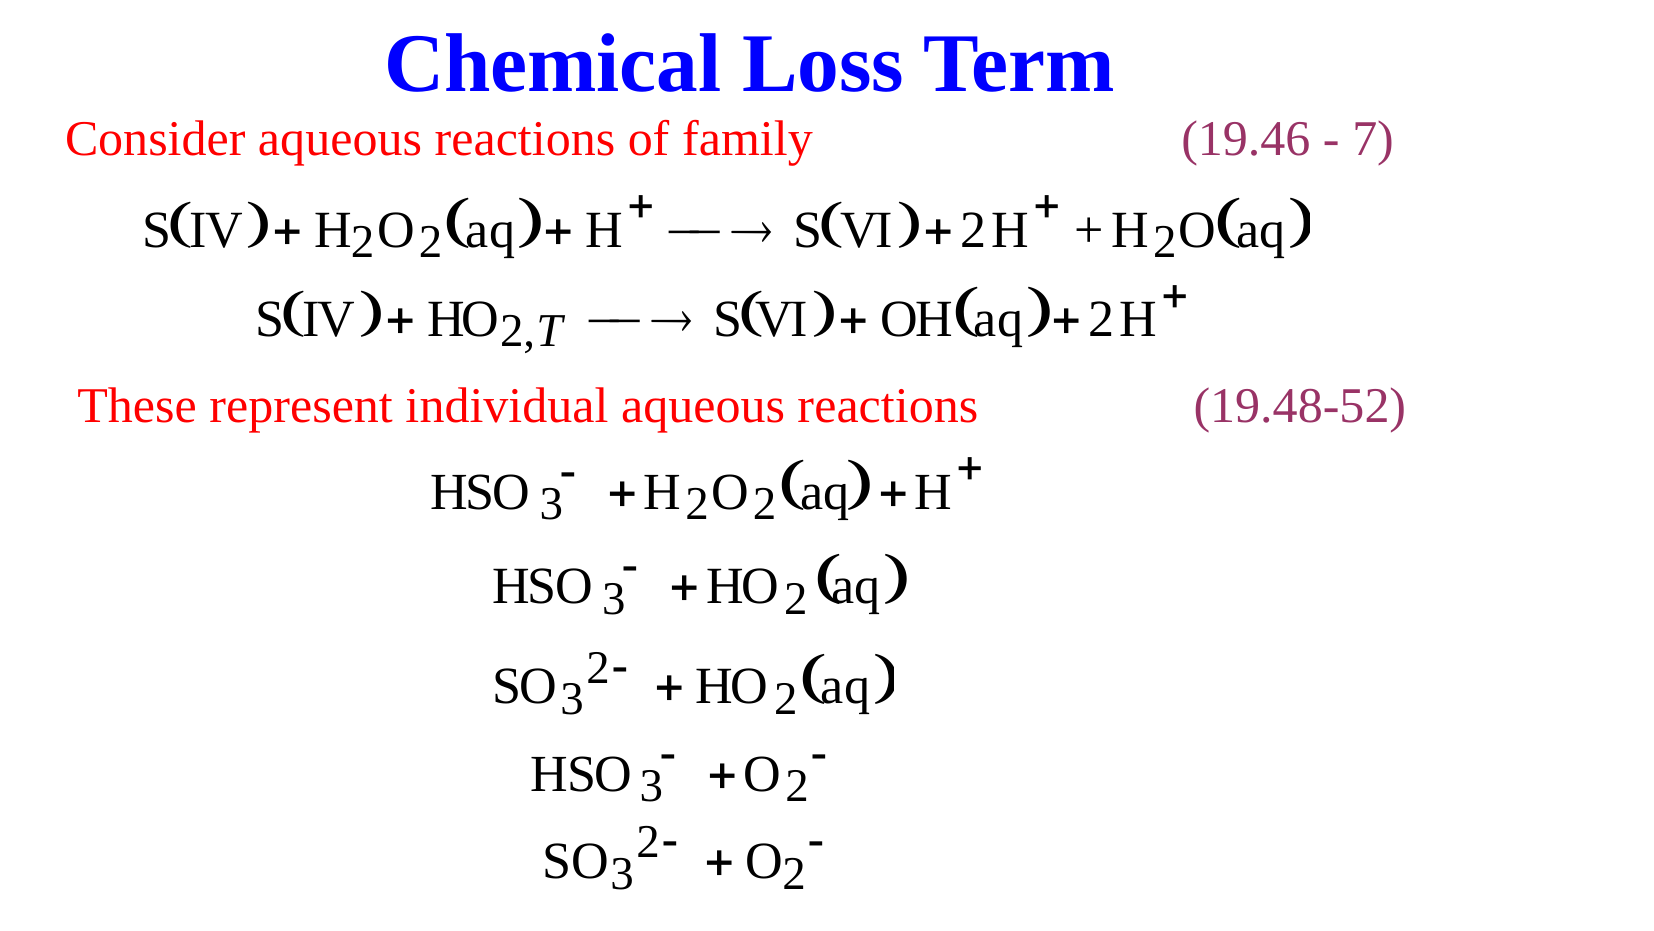

# Chemical Loss Term
Consider aqueous reactions of family 	(19.46 - 7)
These represent individual aqueous reactions	(19.48-52)